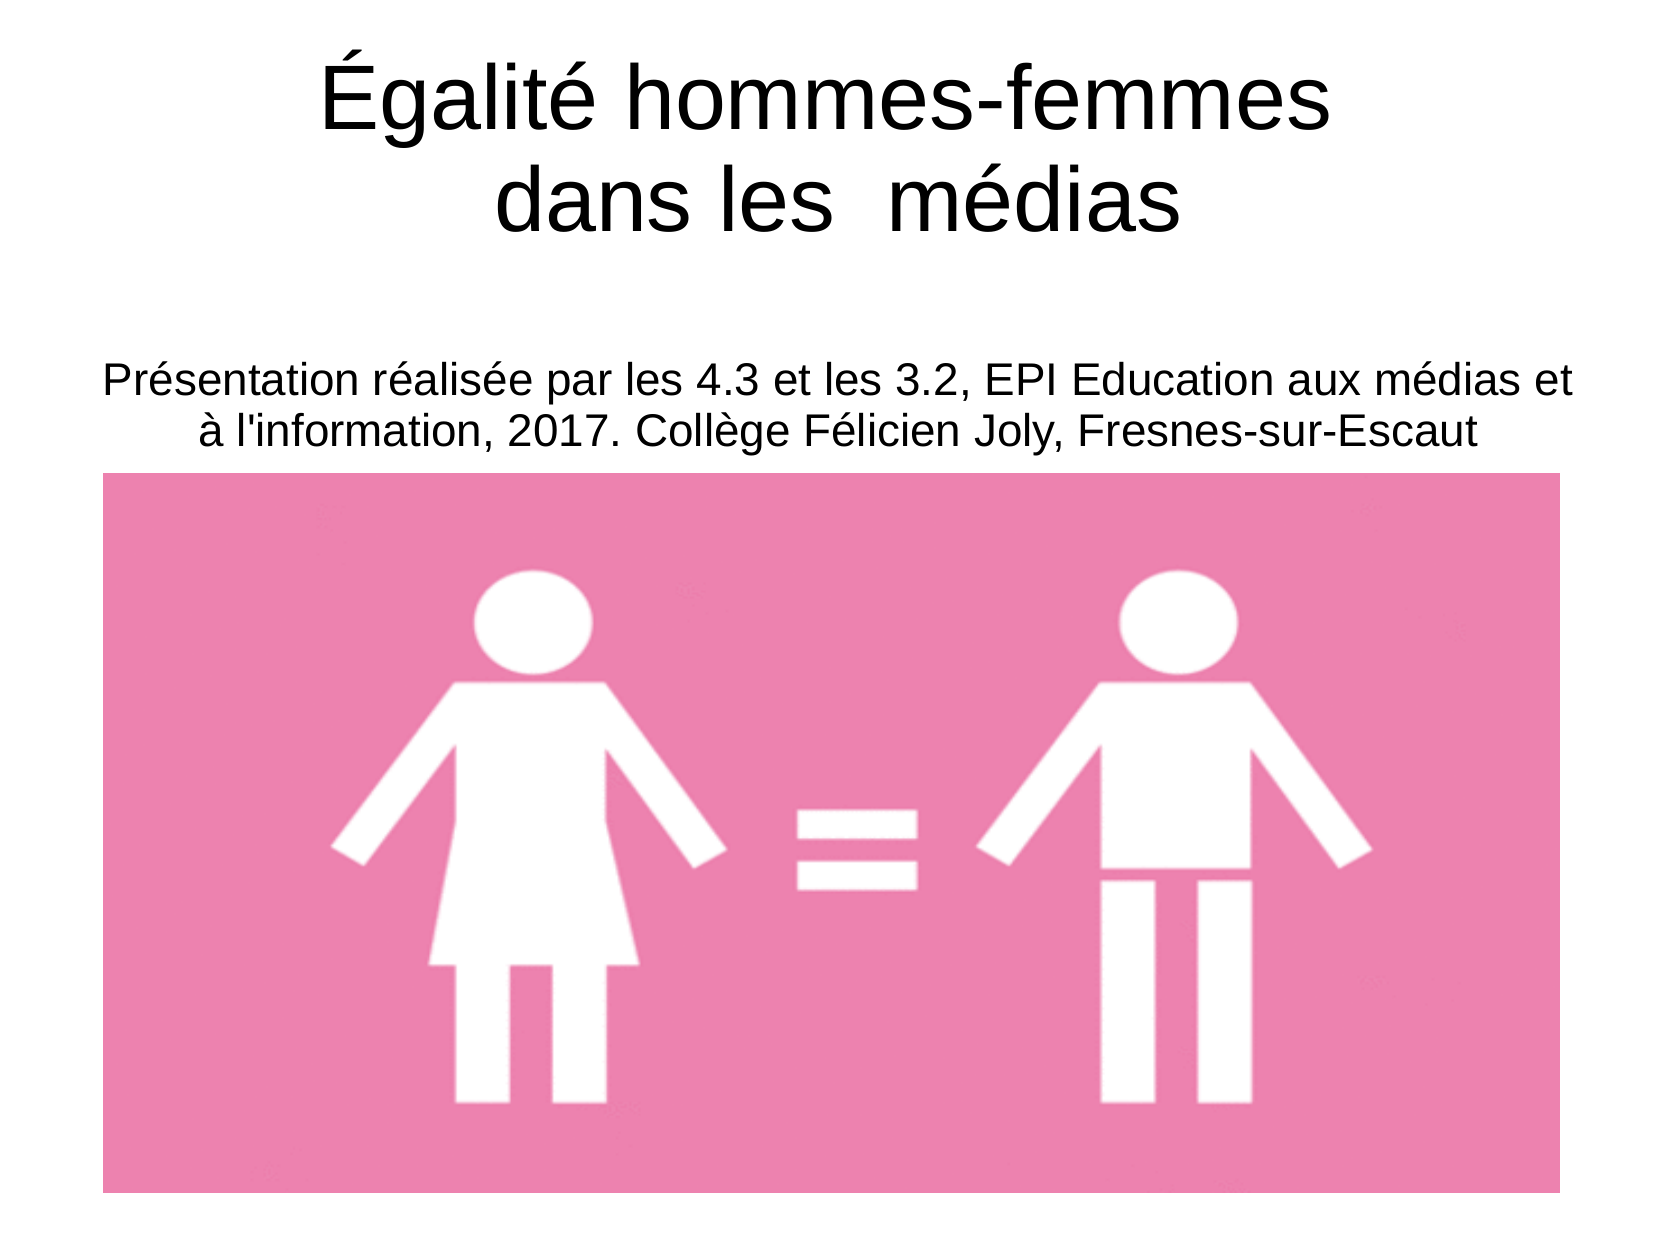

# Égalité hommes-femmes dans les médias Présentation réalisée par les 4.3 et les 3.2, EPI Education aux médias et à l'information, 2017. Collège Félicien Joly, Fresnes-sur-Escaut